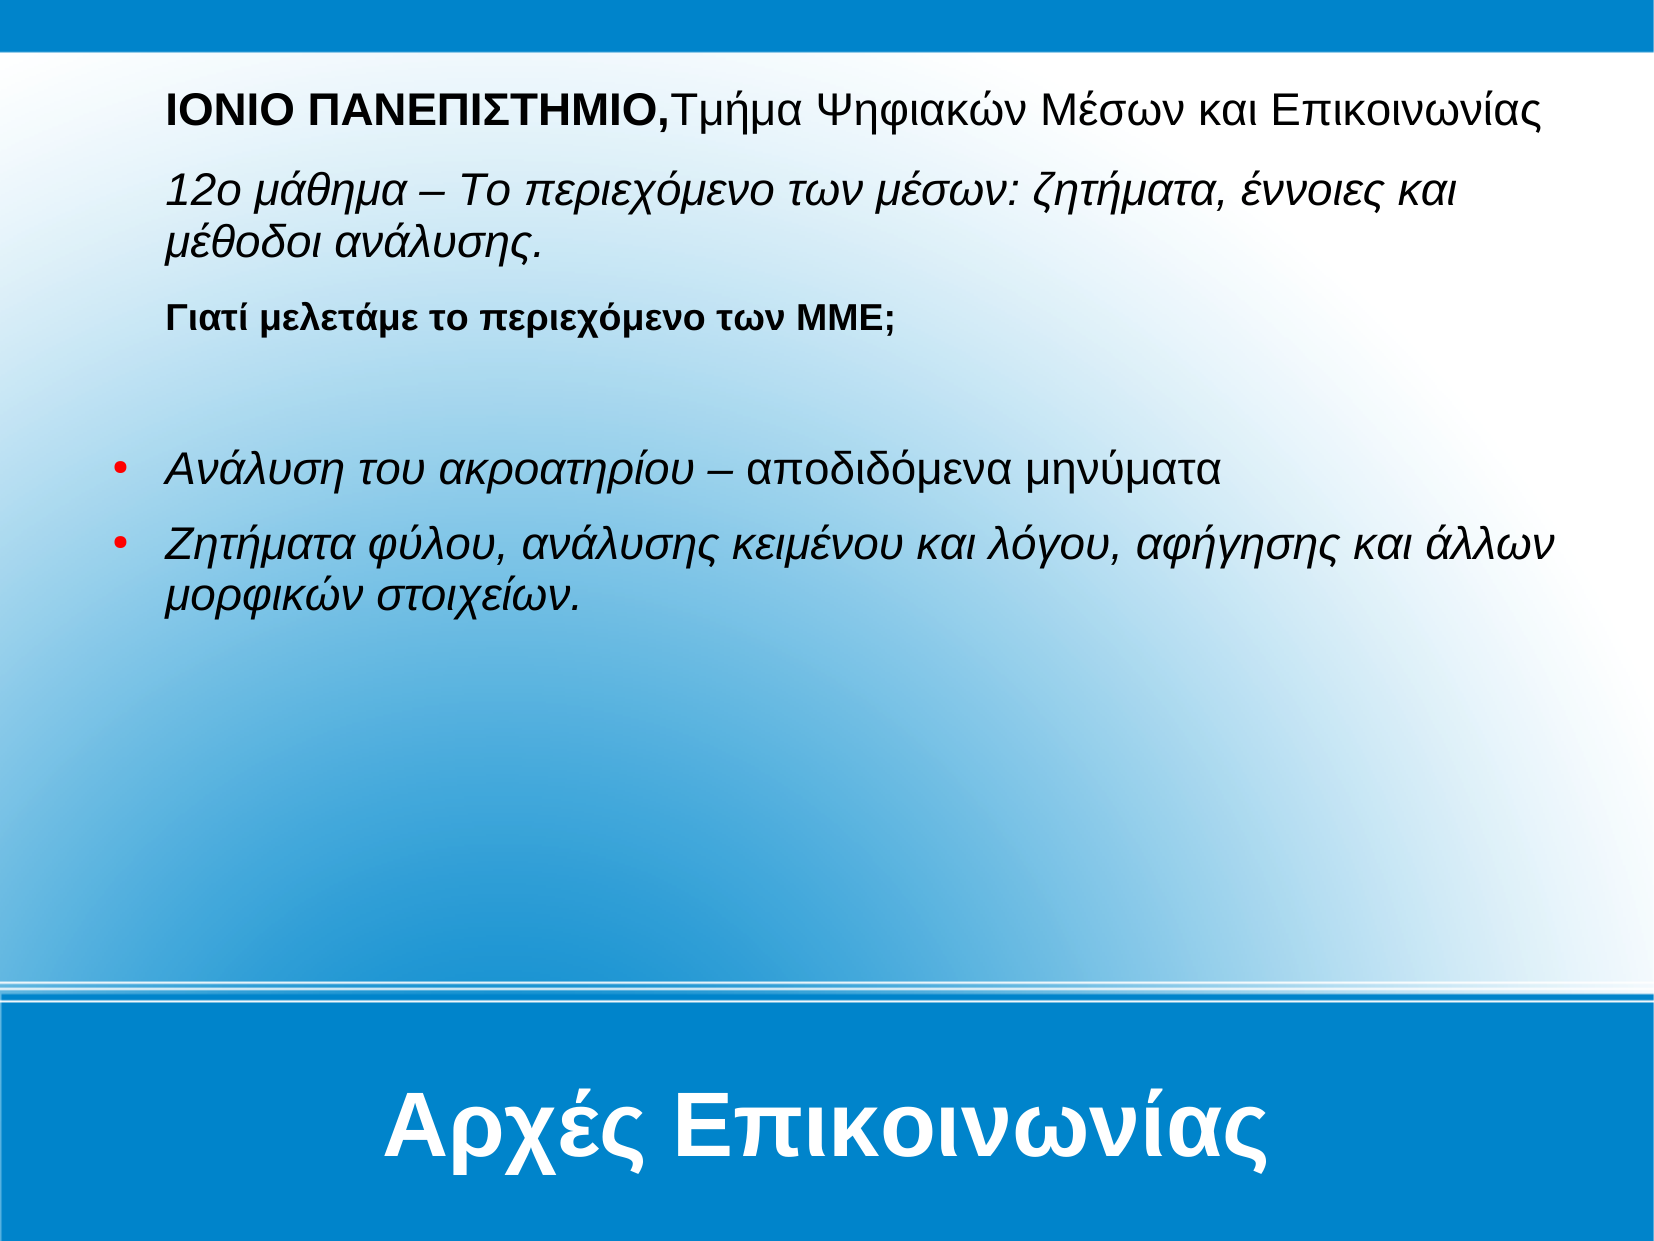

ΙΟΝΙΟ ΠΑΝΕΠΙΣΤΗΜΙΟ,Τμήμα Ψηφιακών Μέσων και Επικοινωνίας
12ο μάθημα – Το περιεχόμενο των μέσων: ζητήματα, έννοιες και μέθοδοι ανάλυσης.
Γιατί μελετάμε το περιεχόμενο των ΜΜΕ;
Ανάλυση του ακροατηρίου – αποδιδόμενα μηνύματα
Ζητήματα φύλου, ανάλυσης κειμένου και λόγου, αφήγησης και άλλων μορφικών στοιχείων.
# Αρχές Επικοινωνίας